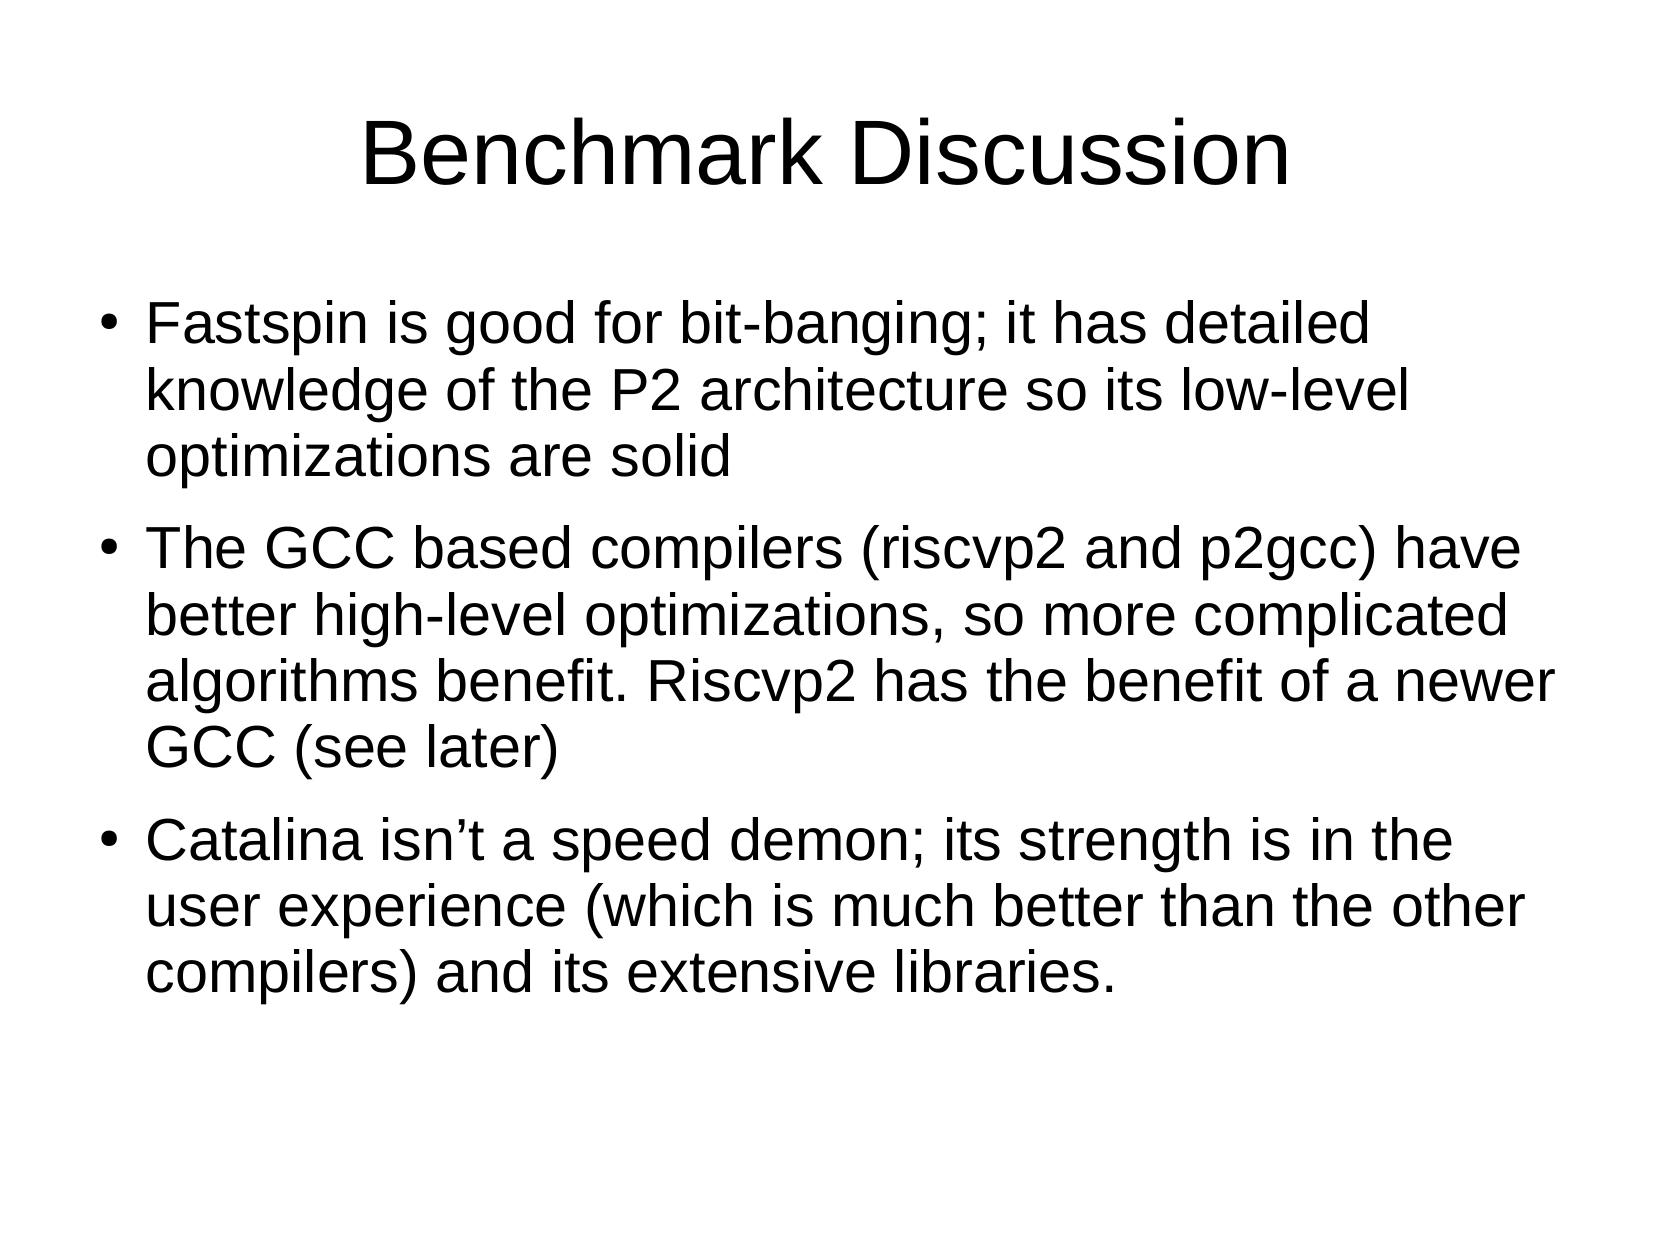

# Benchmark Discussion
Fastspin is good for bit-banging; it has detailed knowledge of the P2 architecture so its low-level optimizations are solid
The GCC based compilers (riscvp2 and p2gcc) have better high-level optimizations, so more complicated algorithms benefit. Riscvp2 has the benefit of a newer GCC (see later)
Catalina isn’t a speed demon; its strength is in the user experience (which is much better than the other compilers) and its extensive libraries.